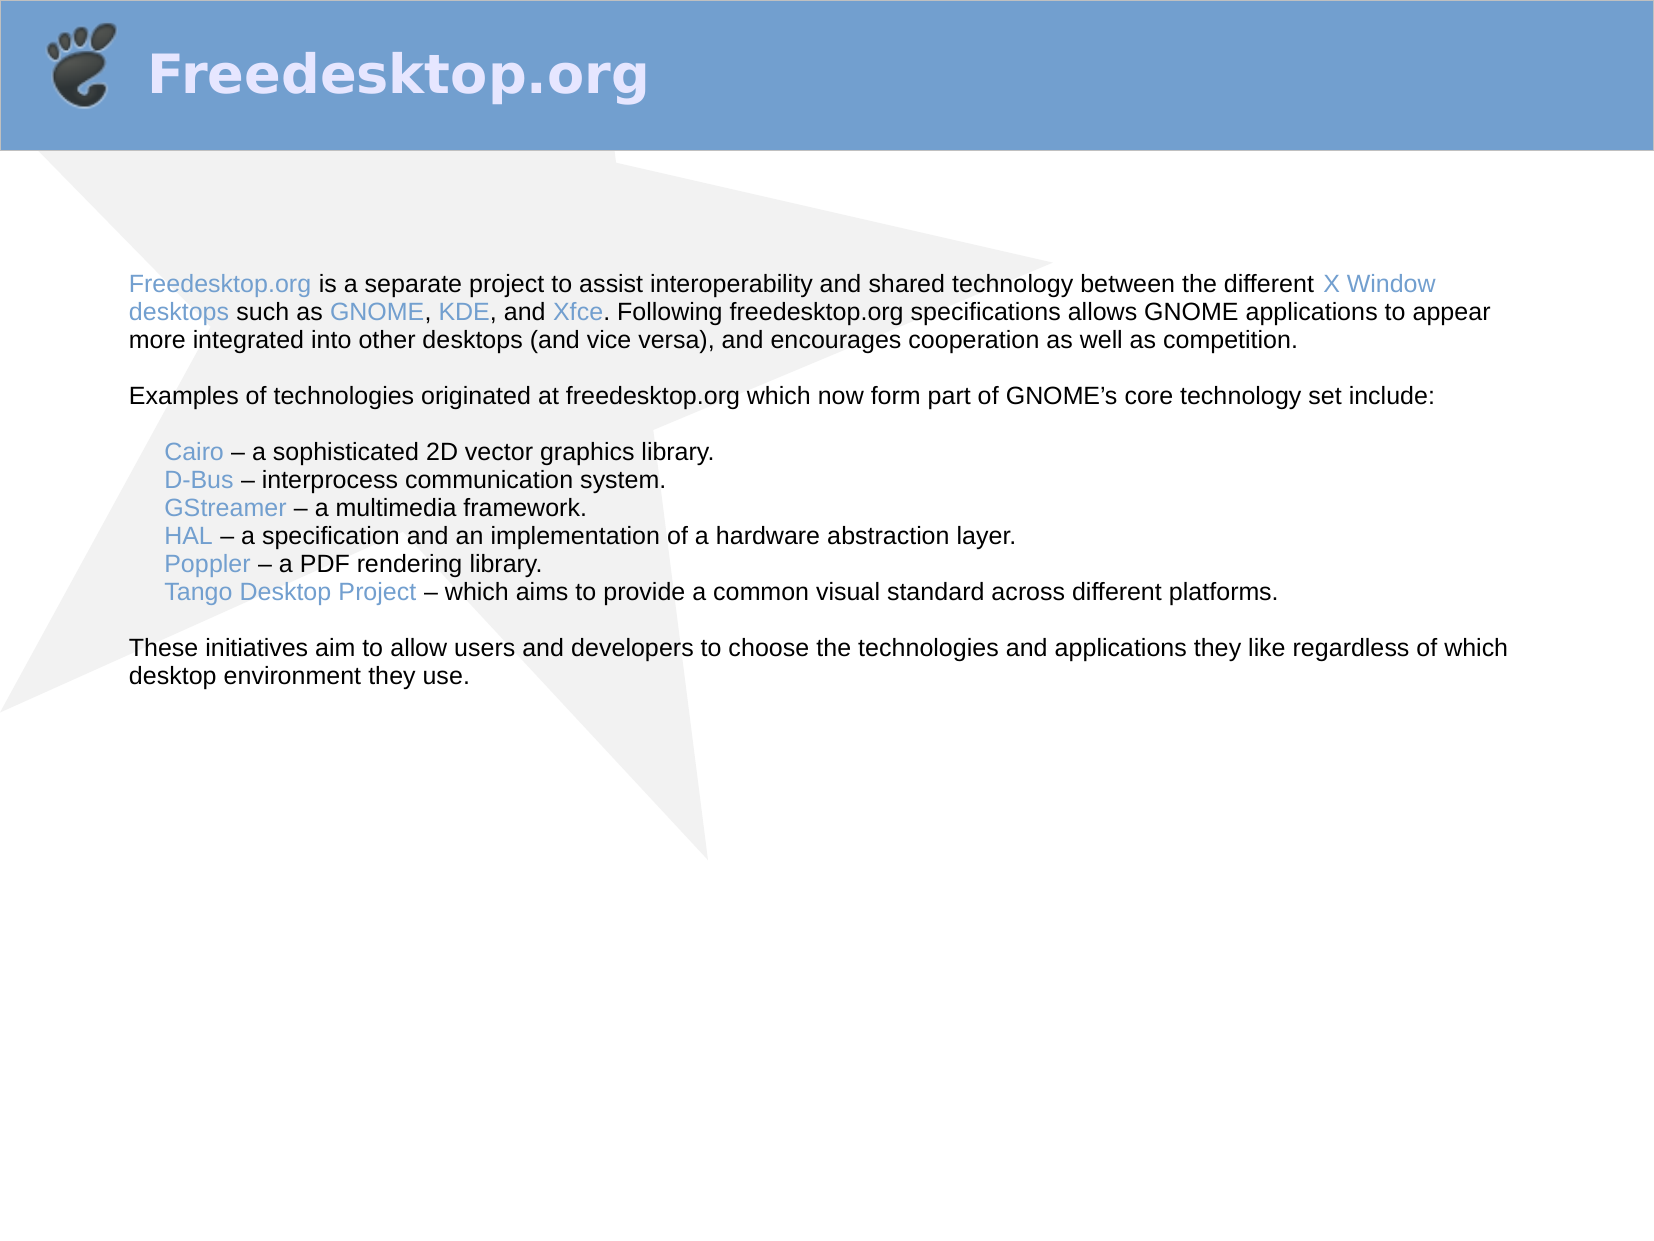

Freedesktop.org
#
Freedesktop.org is a separate project to assist interoperability and shared technology between the different X Window desktops such as GNOME, KDE, and Xfce. Following freedesktop.org specifications allows GNOME applications to appear more integrated into other desktops (and vice versa), and encourages cooperation as well as competition.
Examples of technologies originated at freedesktop.org which now form part of GNOME’s core technology set include:
Cairo – a sophisticated 2D vector graphics library.
D-Bus – interprocess communication system.
GStreamer – a multimedia framework.
HAL – a specification and an implementation of a hardware abstraction layer.
Poppler – a PDF rendering library.
Tango Desktop Project – which aims to provide a common visual standard across different platforms.
These initiatives aim to allow users and developers to choose the technologies and applications they like regardless of which desktop environment they use.